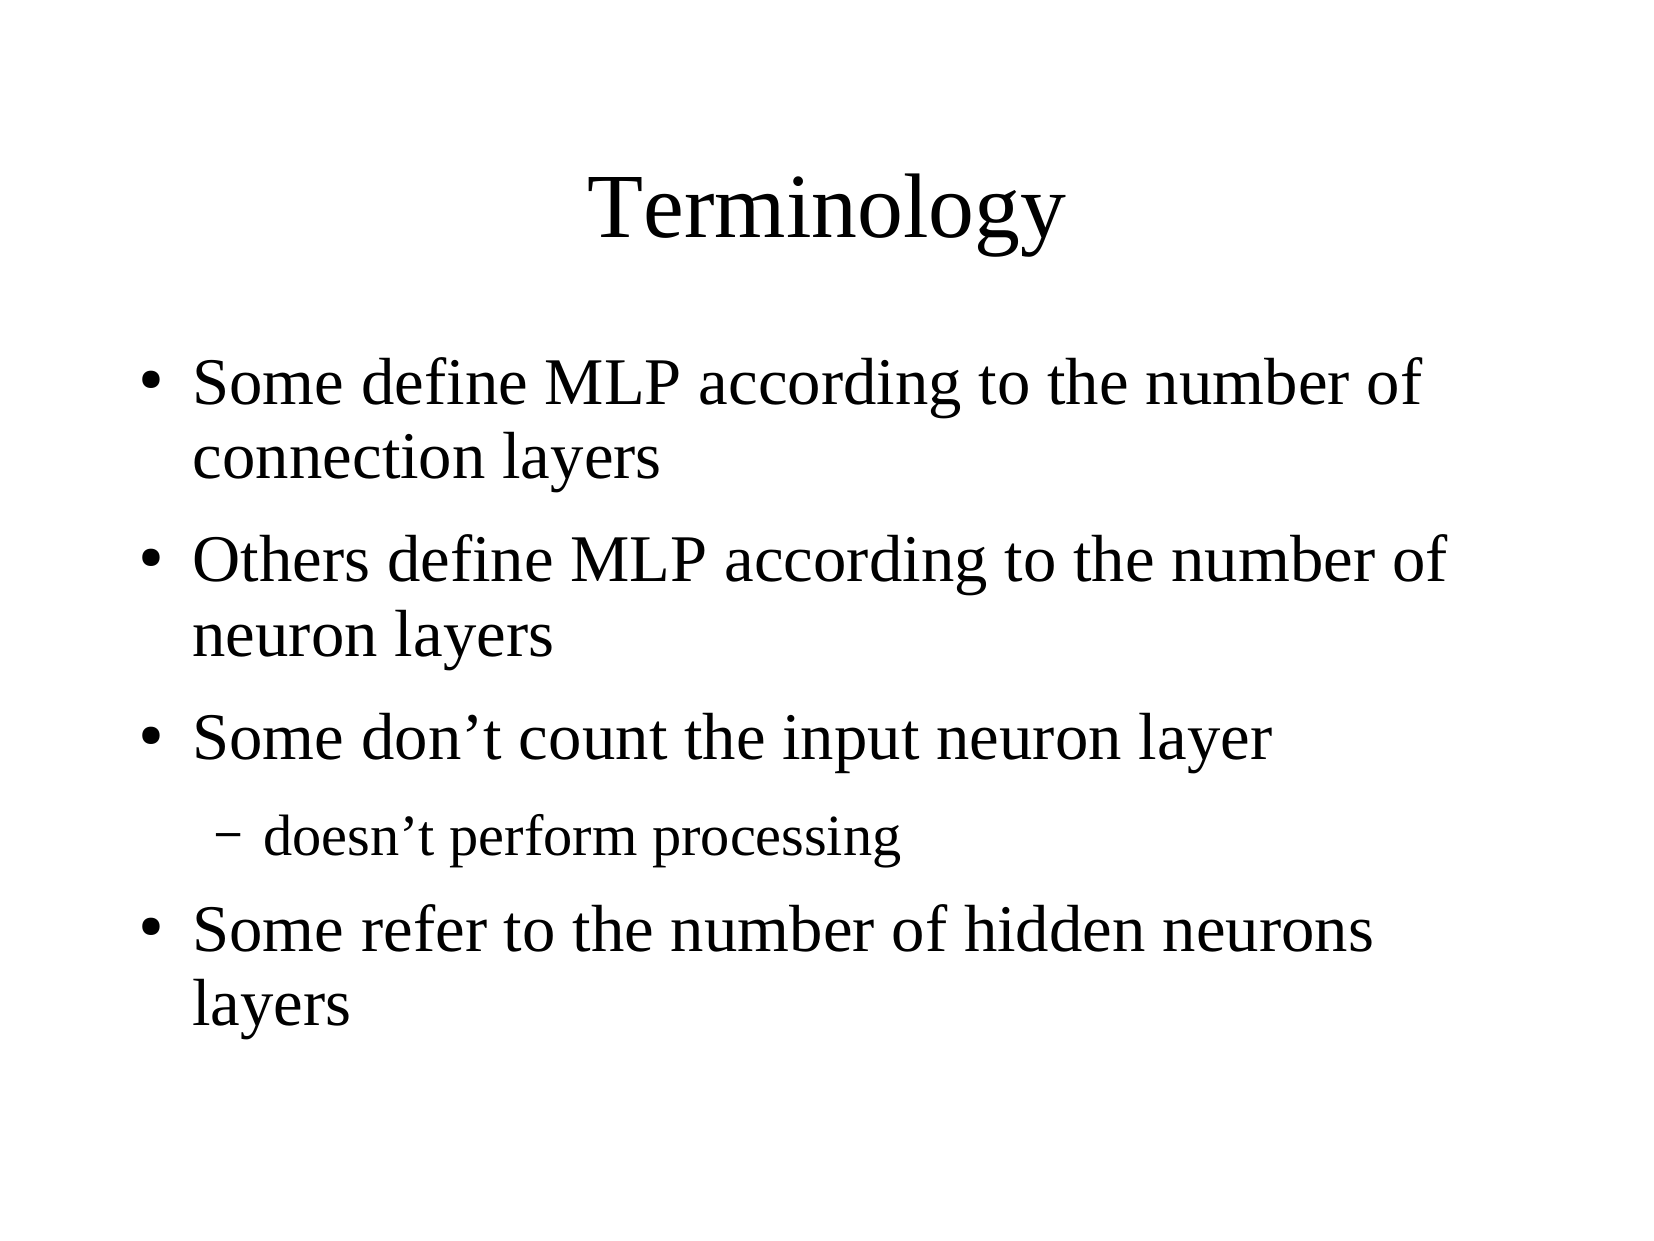

# Terminology
Some define MLP according to the number of connection layers
Others define MLP according to the number of neuron layers
Some don’t count the input neuron layer
doesn’t perform processing
Some refer to the number of hidden neurons layers